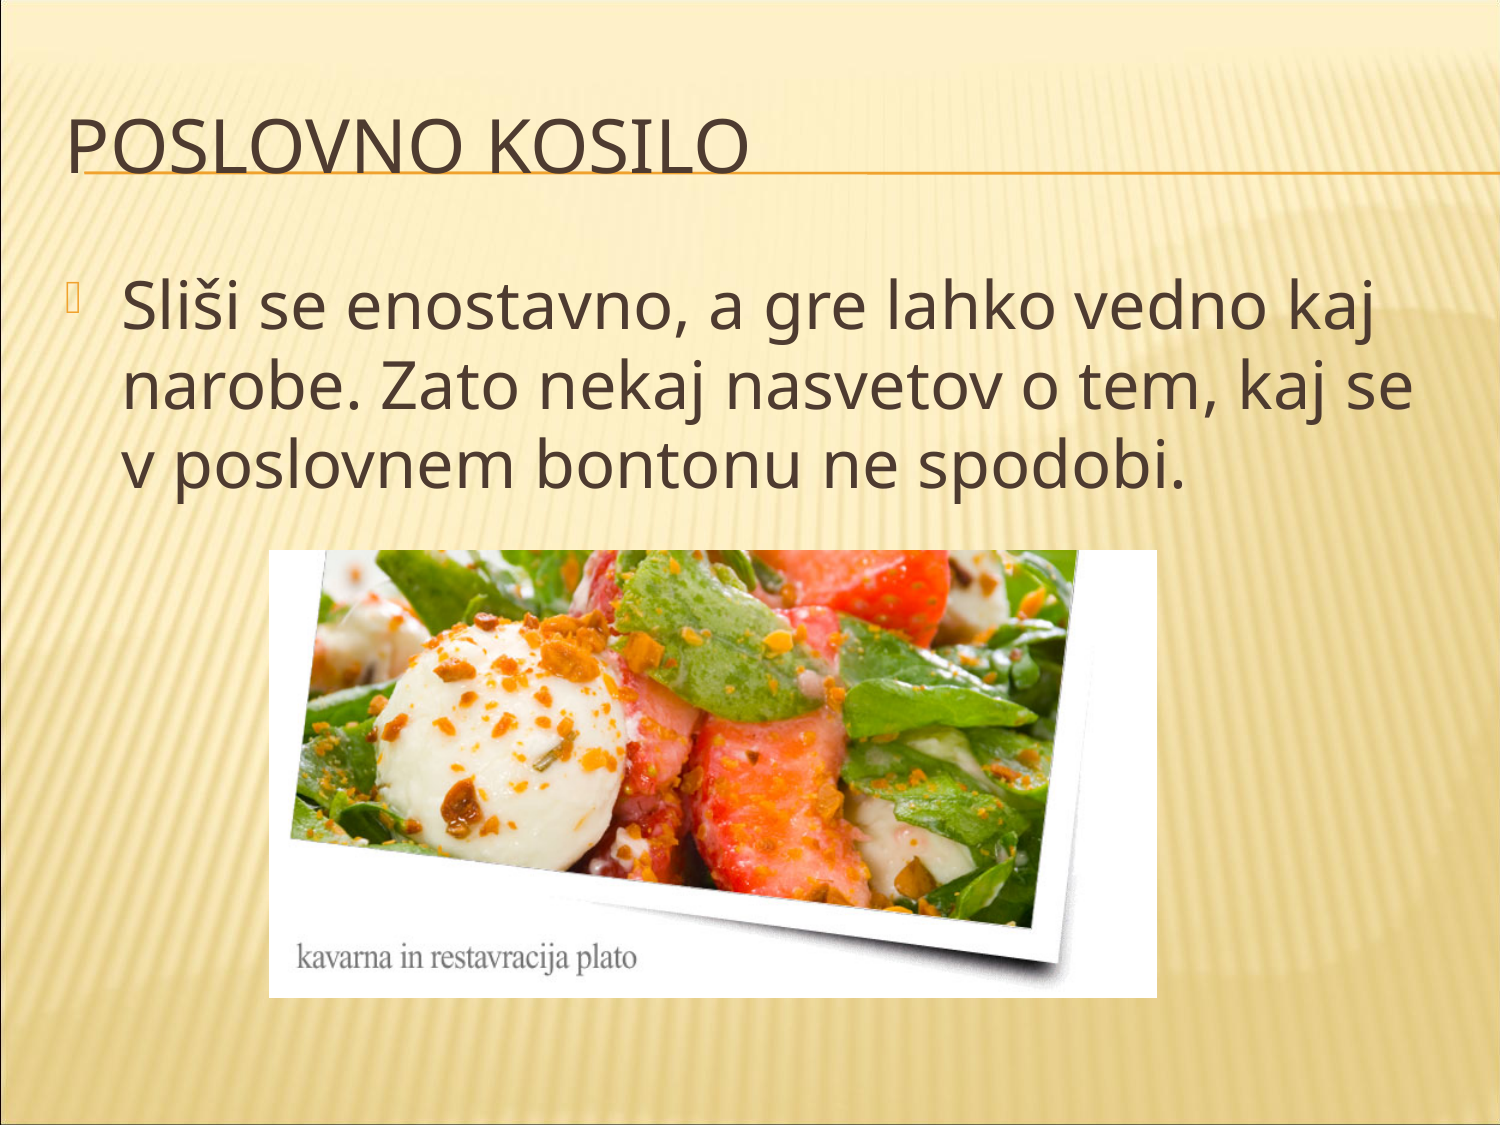

# Poslovno kosilo
Sliši se enostavno, a gre lahko vedno kaj narobe. Zato nekaj nasvetov o tem, kaj se v poslovnem bontonu ne spodobi.